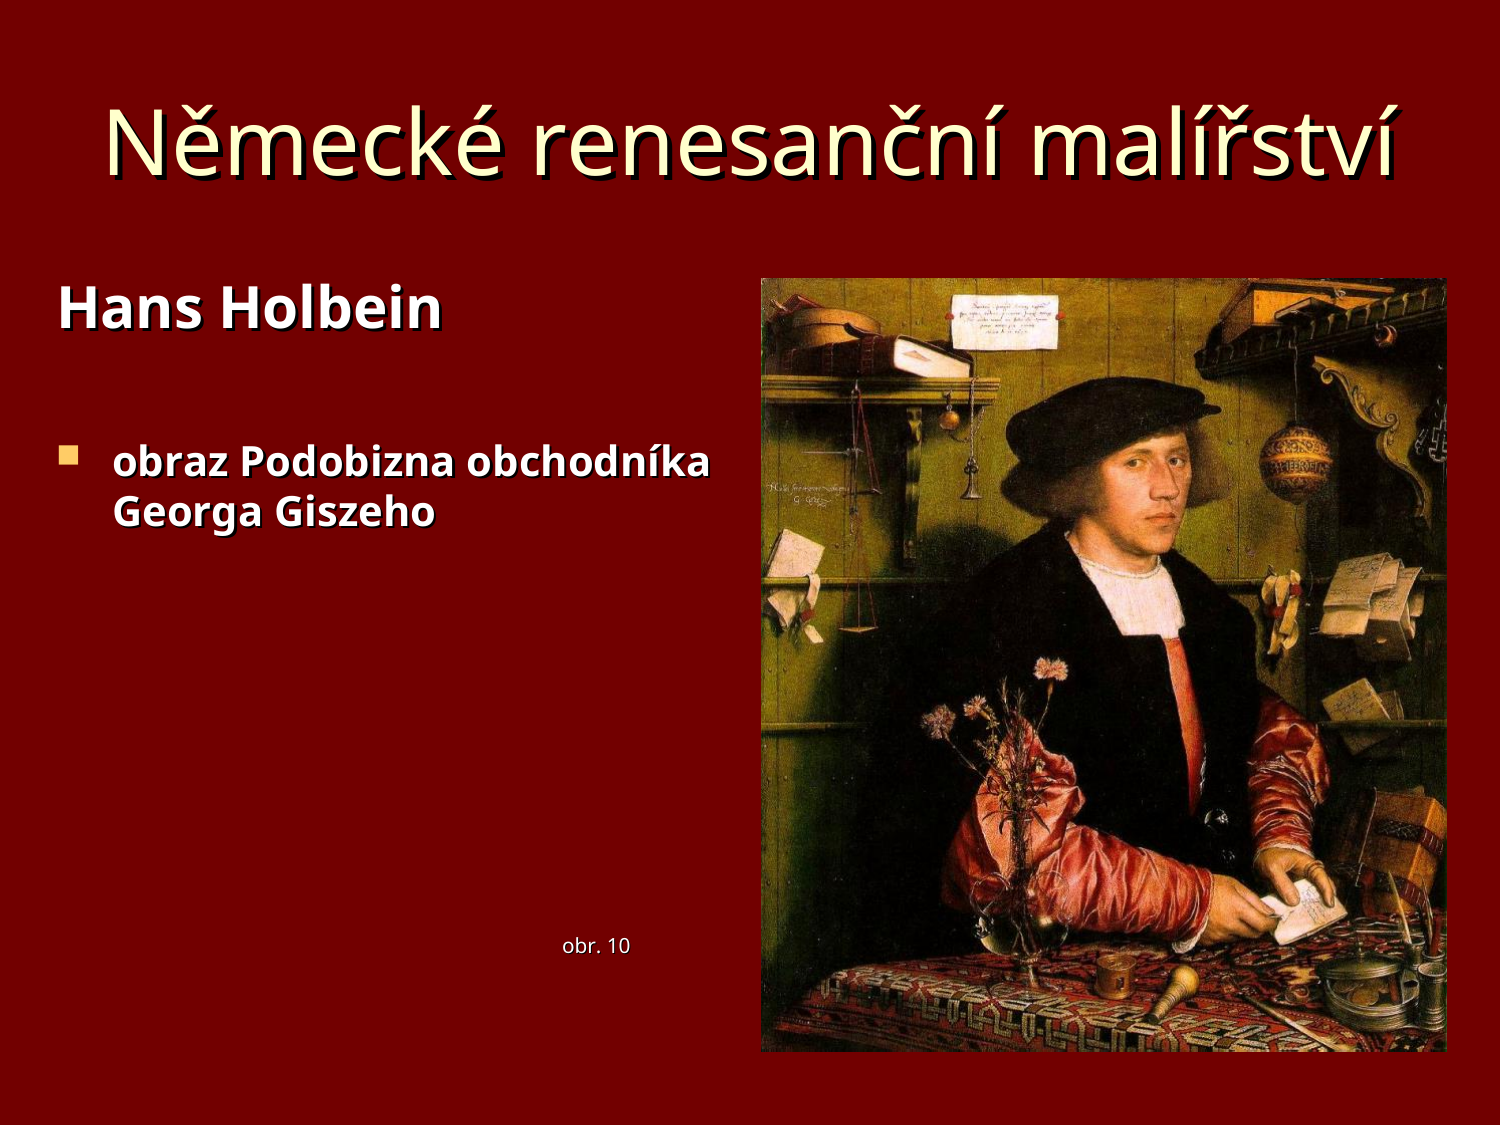

# Německé renesanční malířství
Hans Holbein
obraz Podobizna obchodníka Georga Giszeho
 obr. 10